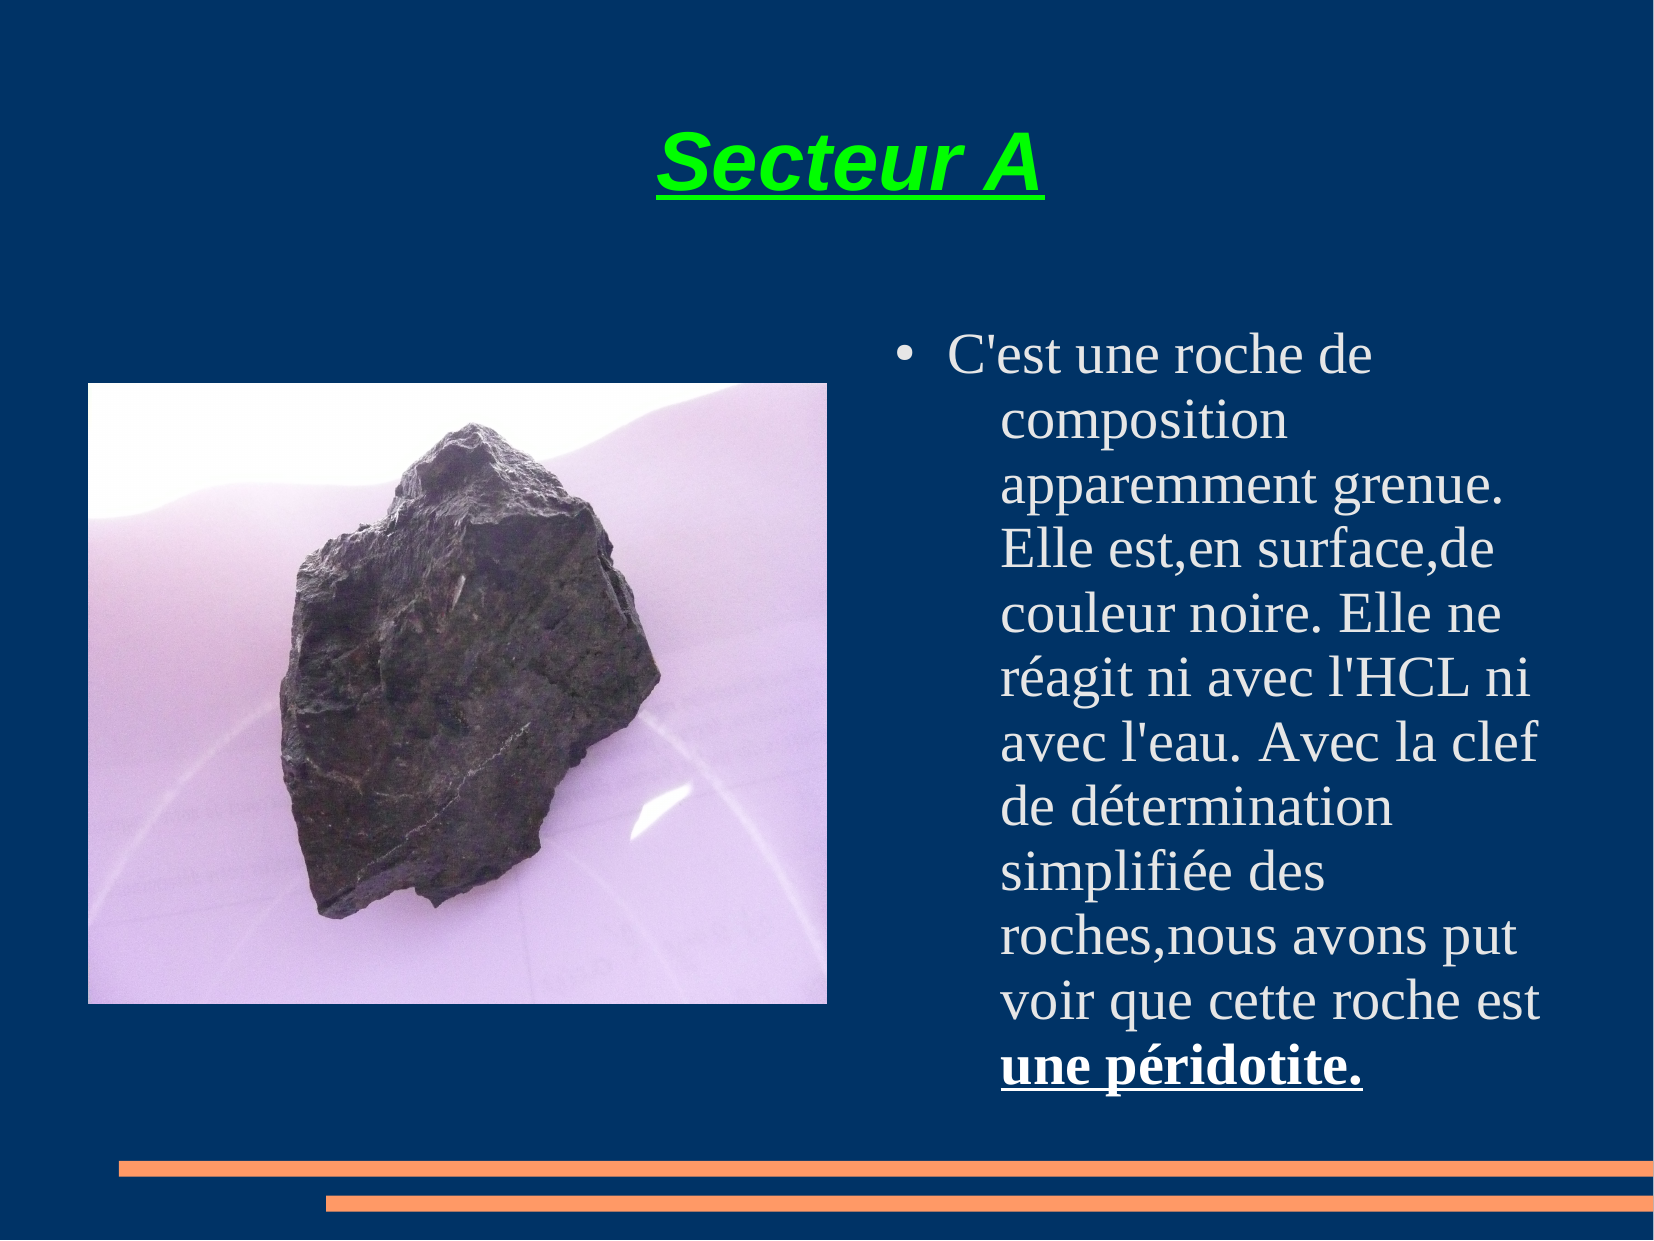

# Secteur A
C'est une roche de composition apparemment grenue. Elle est,en surface,de couleur noire. Elle ne réagit ni avec l'HCL ni avec l'eau. Avec la clef de détermination simplifiée des roches,nous avons put voir que cette roche est une péridotite.